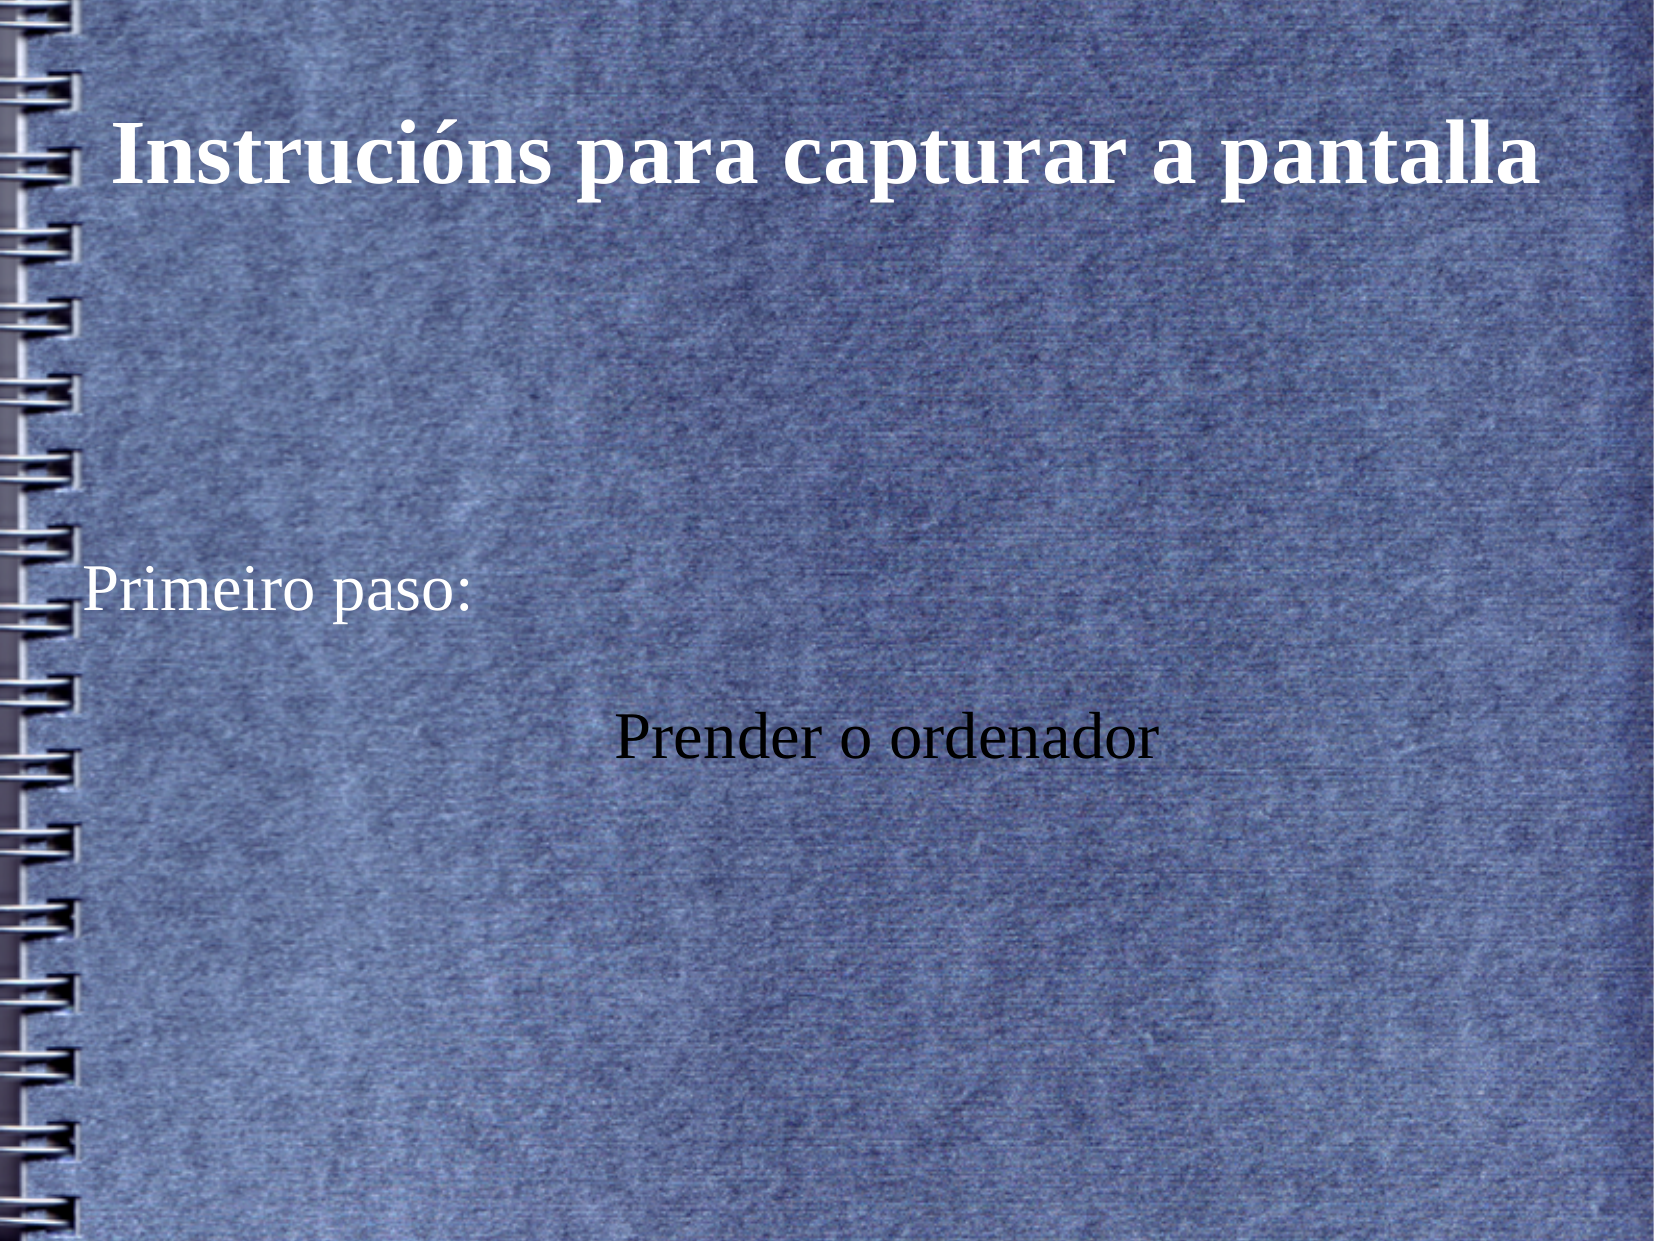

# Instrucións para capturar a pantalla
Primeiro paso:
Prender o ordenador